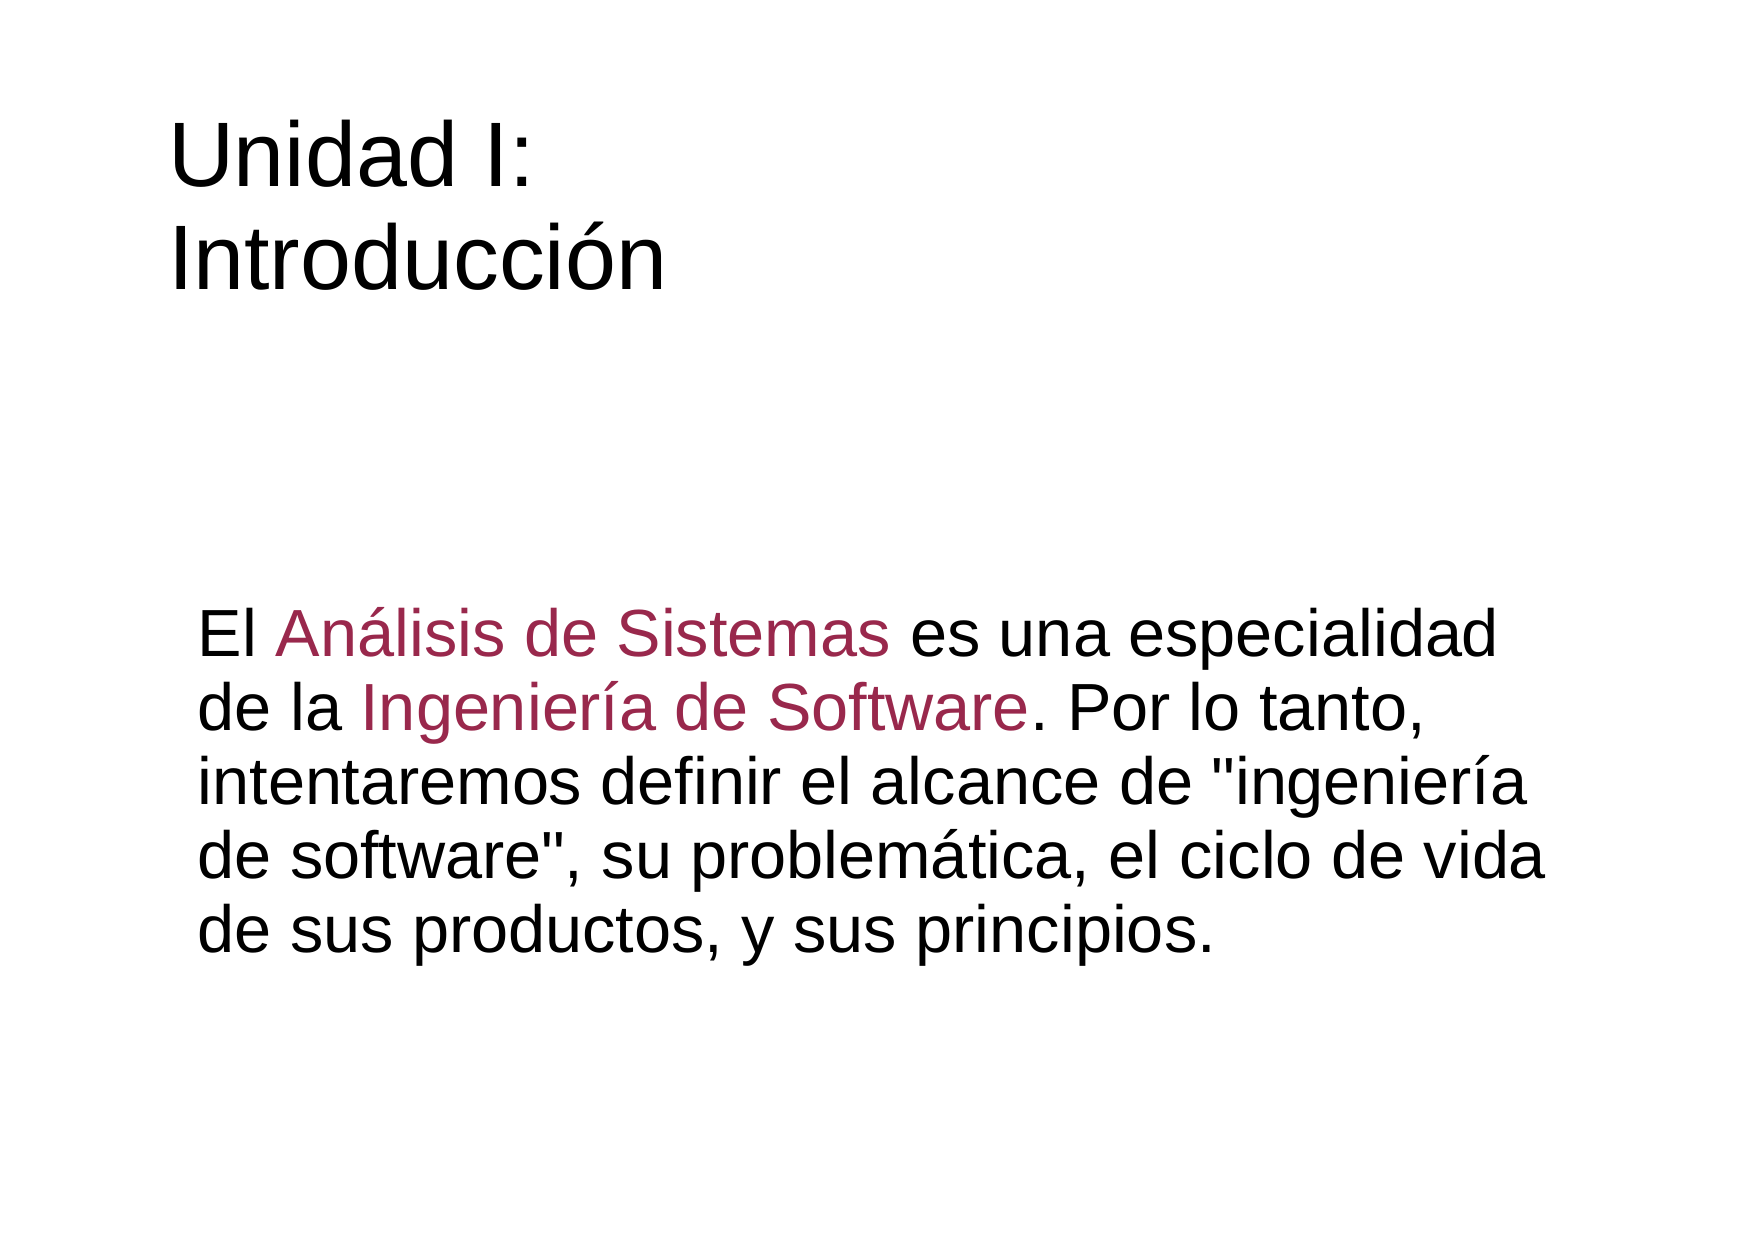

# Unidad I: Introducción
El Análisis de Sistemas es una especialidad de la Ingeniería de Software. Por lo tanto, intentaremos definir el alcance de "ingeniería de software", su problemática, el ciclo de vida de sus productos, y sus principios.